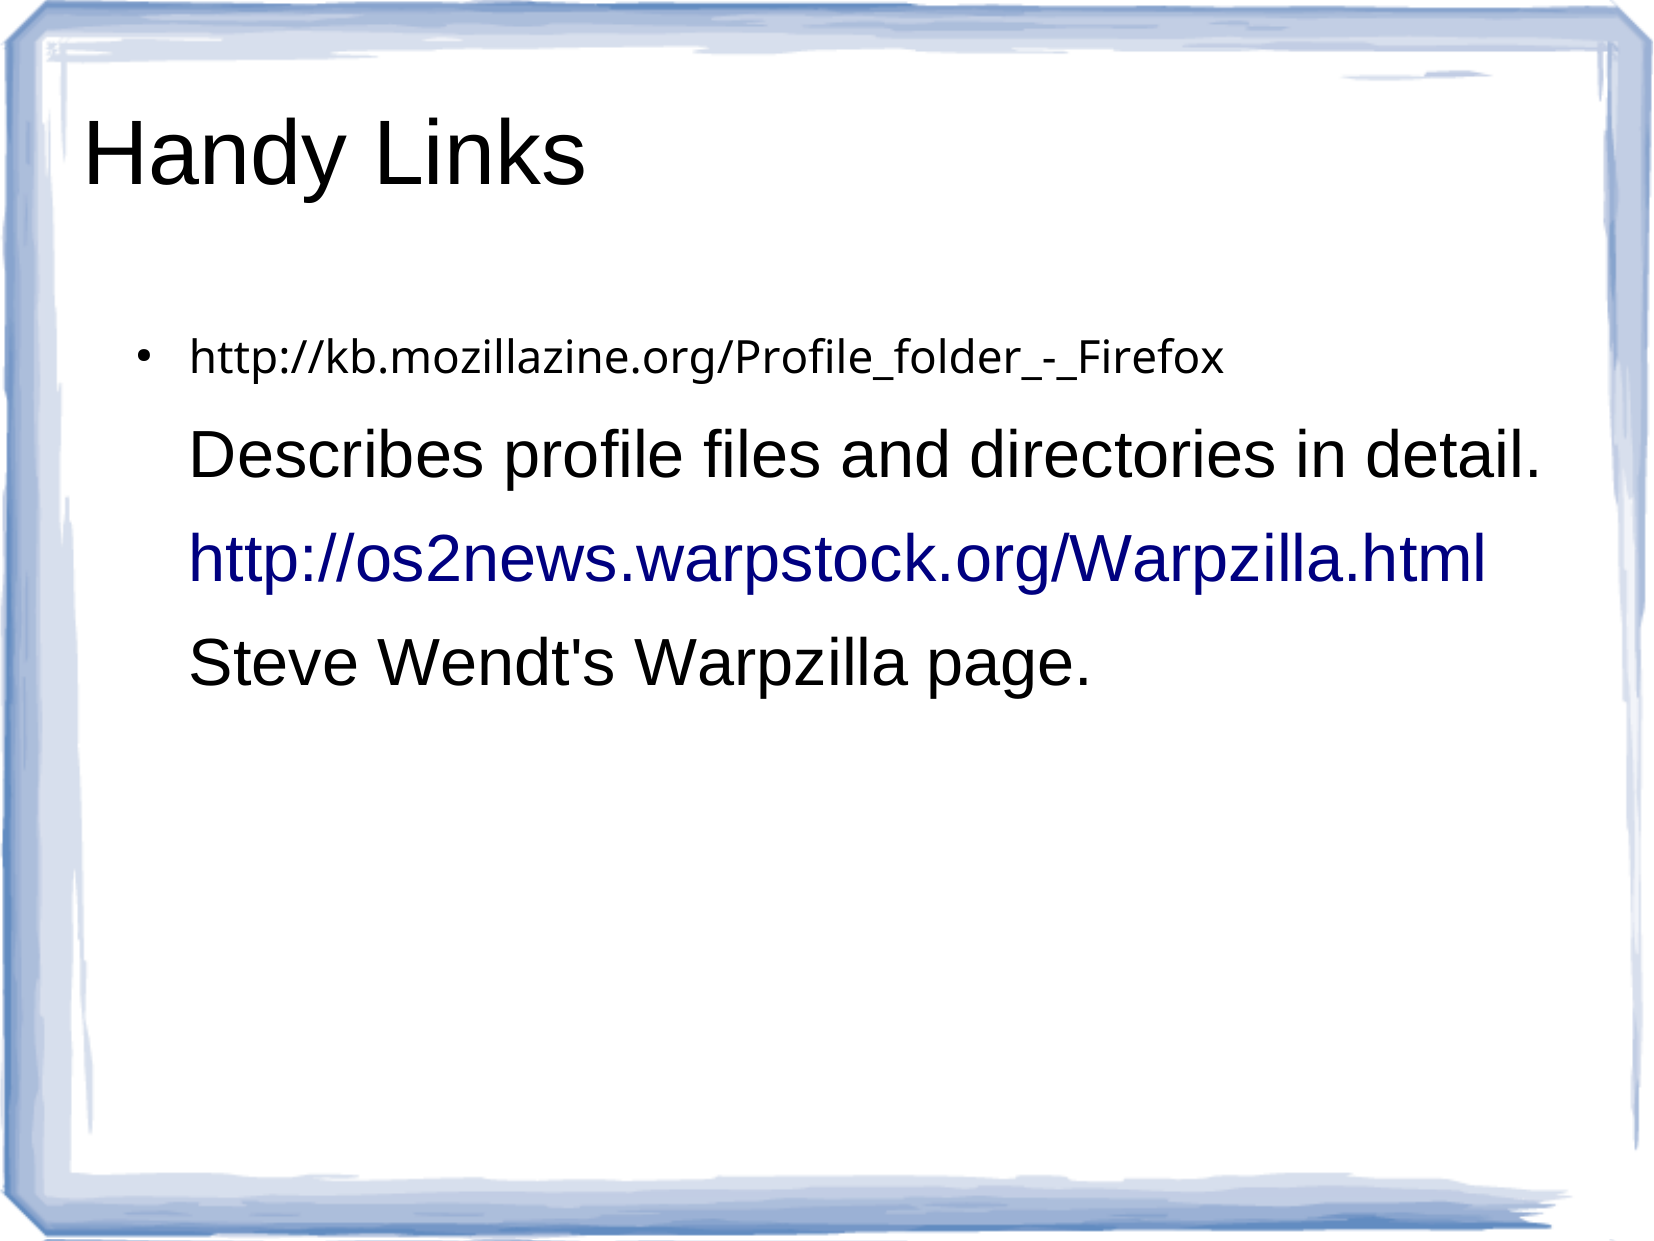

# Handy Links
http://kb.mozillazine.org/Profile_folder_-_Firefox
Describes profile files and directories in detail.
http://os2news.warpstock.org/Warpzilla.html
Steve Wendt's Warpzilla page.